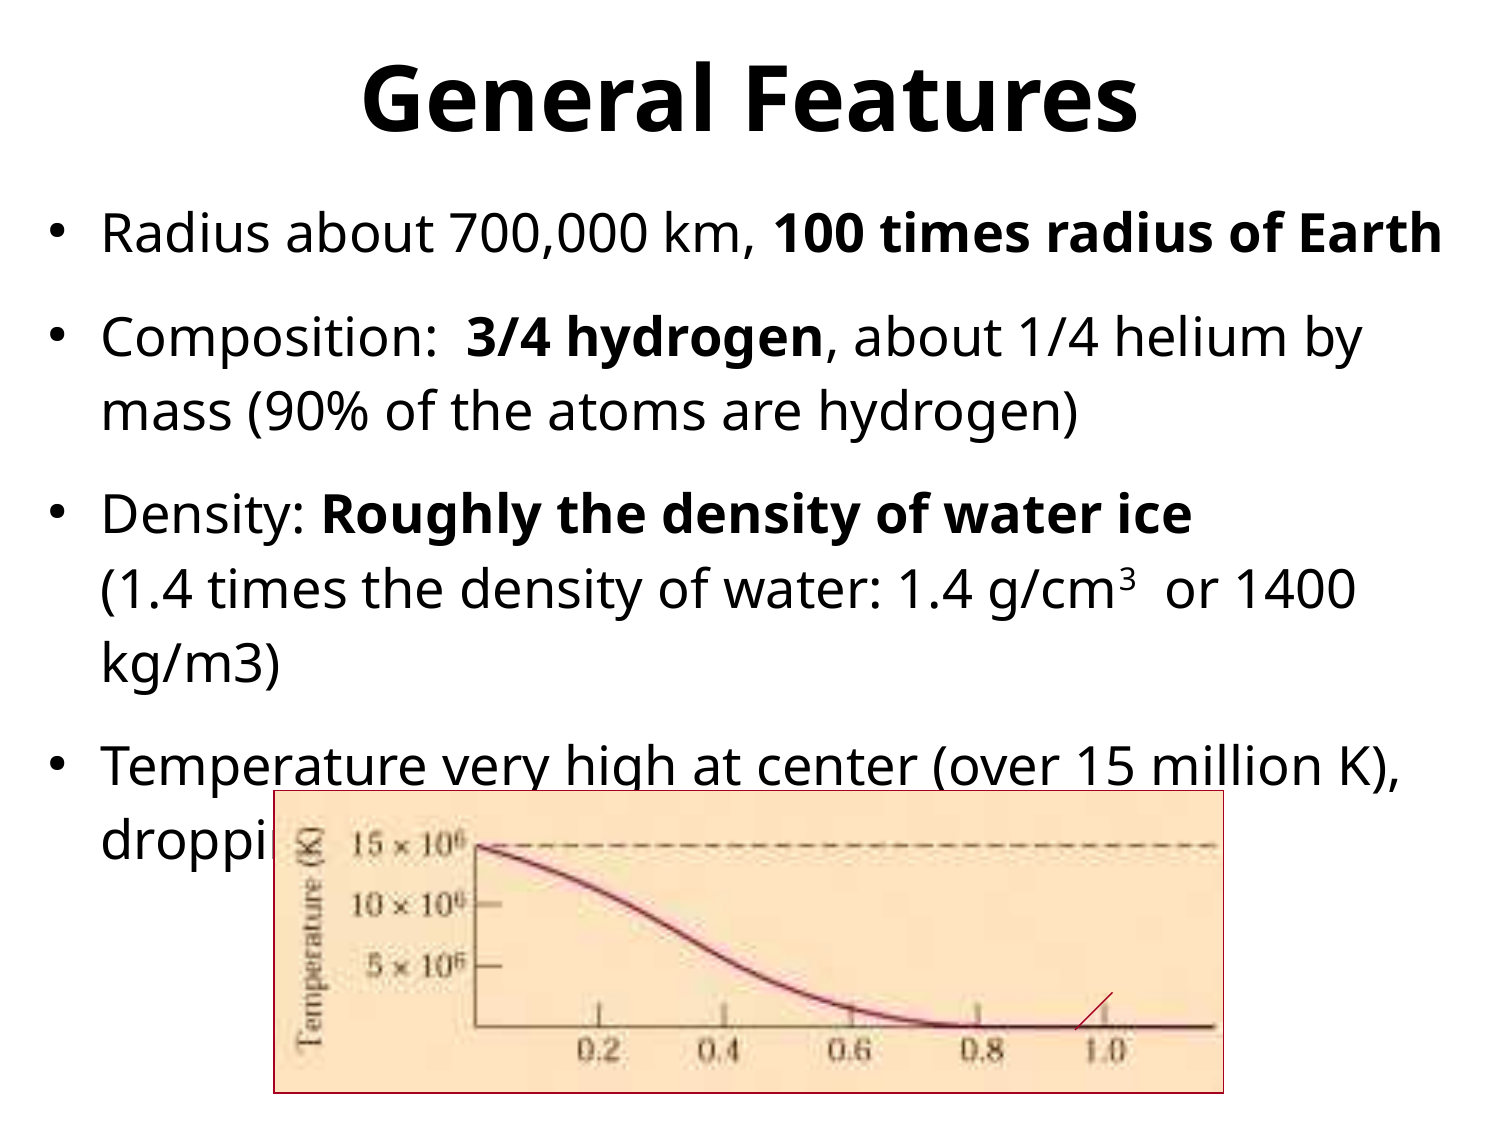

# General Features
Radius about 700,000 km, 100 times radius of Earth
Composition: 3/4 hydrogen, about 1/4 helium by mass (90% of the atoms are hydrogen)
Density: Roughly the density of water ice
(1.4 times the density of water: 1.4 g/cm3 or 1400 kg/m3)
Temperature very high at center (over 15 million K), dropping to 6,000 K near surface